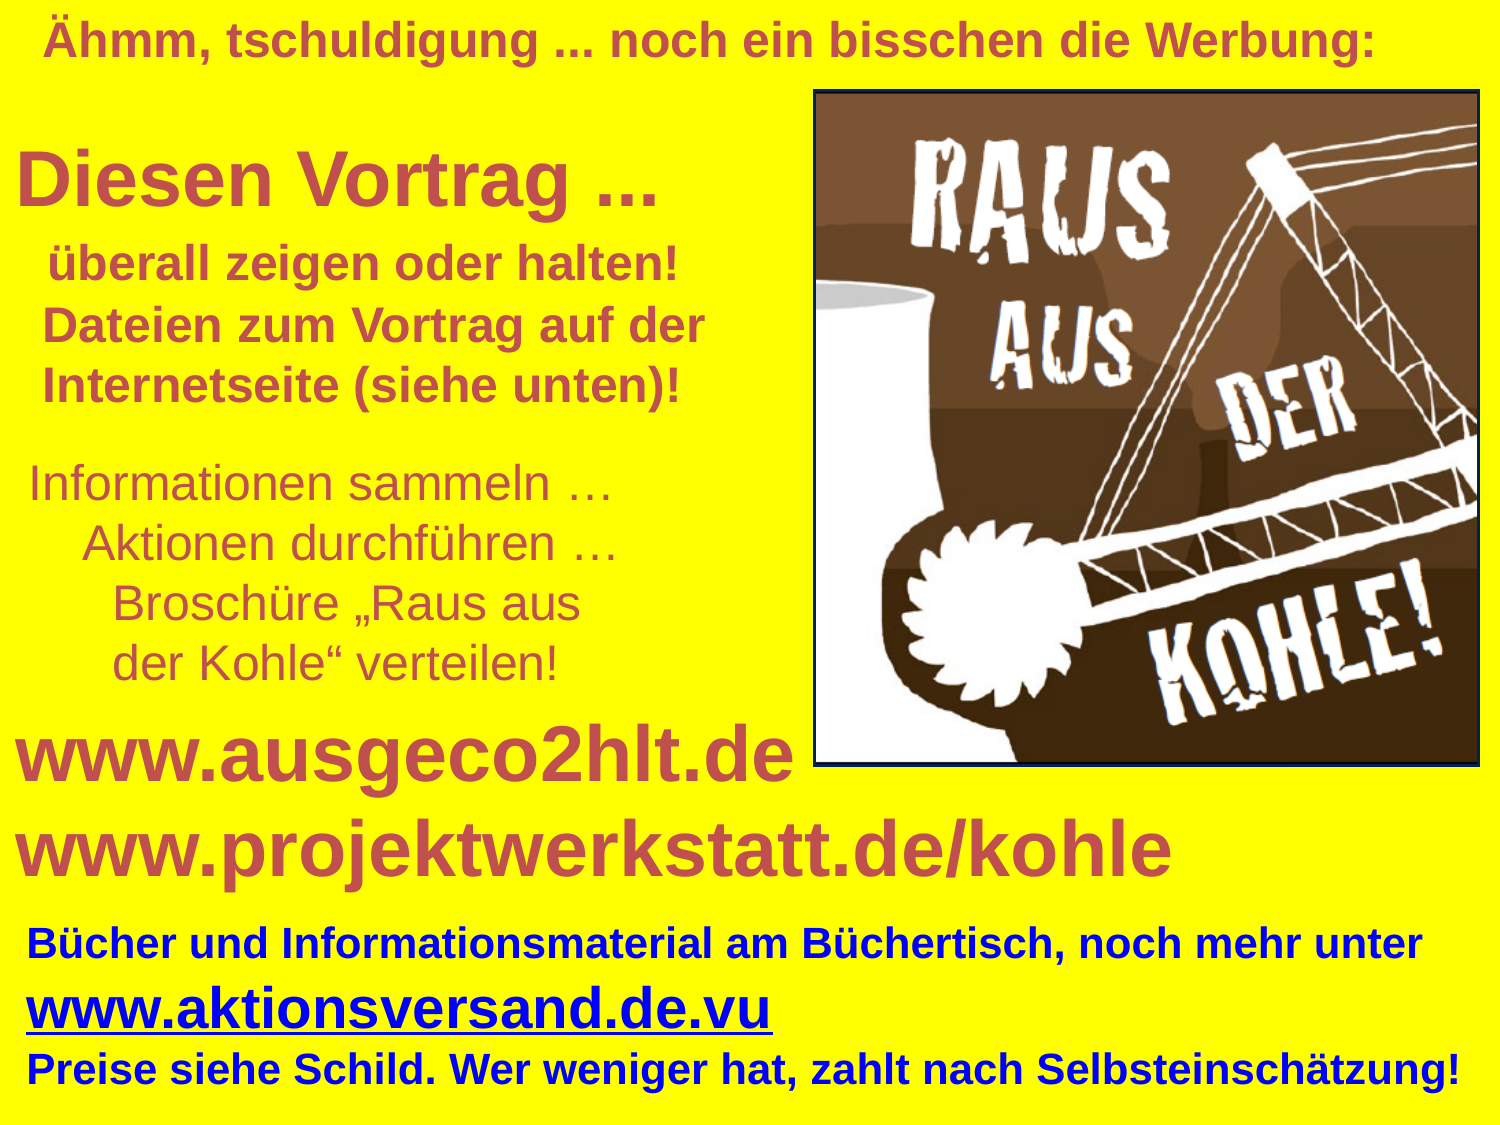

Ähmm, tschuldigung ... noch ein bisschen die Werbung:
Diesen Vortrag ...
 überall zeigen oder halten!
 Dateien zum Vortrag auf der
 Internetseite (siehe unten)!
 Informationen sammeln …
 Aktionen durchführen …
 Broschüre „Raus aus
 der Kohle“ verteilen!
www.ausgeco2hlt.de
www.projektwerkstatt.de/kohle
# Lasst Wut zu buntem Widerstand werden ... An allen Tatorten: Kraftwerke, Tagebaue, Halden, Transportstrecken, technische Infrastruktur. Bei den TäterInnen und ihren UnterstützerInnen: Energiekonzerne und abhängige Stadtwerke, Lobbyver-bände, Parteien, Behörden, Regierungen & Ministerien! Der Braunkohleausstieg ist Handarbeit! Umwelt & Macht: Regenerative Energie, ein Ende des Wachstums, keine Macht für Markt und Staat!
Ende
Bücher und Informationsmaterial am Büchertisch, noch mehr unter 	www.aktionsversand.de.vu
Preise siehe Schild. Wer weniger hat, zahlt nach Selbsteinschätzung!
www.direct-action.de.vu